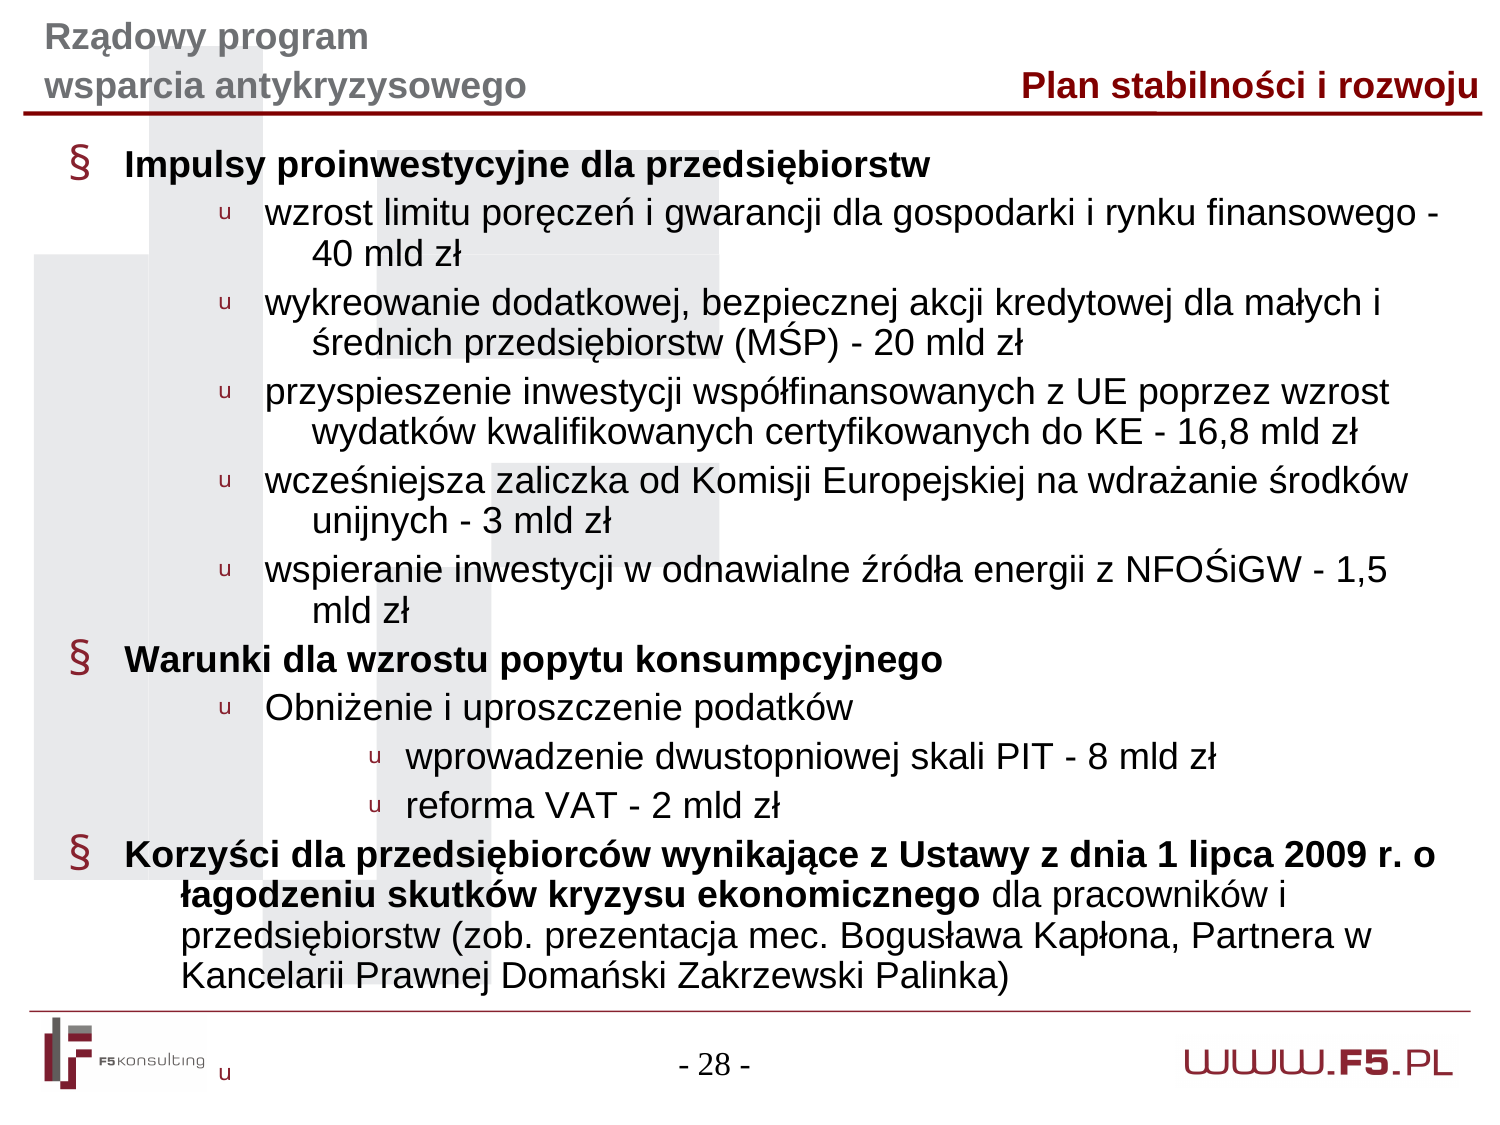

Rządowy program
wsparcia antykryzysowego Plan stabilności i rozwoju
# Impulsy proinwestycyjne dla przedsiębiorstw
wzrost limitu poręczeń i gwarancji dla gospodarki i rynku finansowego - 40 mld zł
wykreowanie dodatkowej, bezpiecznej akcji kredytowej dla małych i średnich przedsiębiorstw (MŚP) - 20 mld zł
przyspieszenie inwestycji współfinansowanych z UE poprzez wzrost wydatków kwalifikowanych certyfikowanych do KE - 16,8 mld zł
wcześniejsza zaliczka od Komisji Europejskiej na wdrażanie środków unijnych - 3 mld zł
wspieranie inwestycji w odnawialne źródła energii z NFOŚiGW - 1,5 mld zł
Warunki dla wzrostu popytu konsumpcyjnego
Obniżenie i uproszczenie podatków
wprowadzenie dwustopniowej skali PIT - 8 mld zł
reforma VAT - 2 mld zł
Korzyści dla przedsiębiorców wynikające z Ustawy z dnia 1 lipca 2009 r. o łagodzeniu skutków kryzysu ekonomicznego dla pracowników i przedsiębiorstw (zob. prezentacja mec. Bogusława Kapłona, Partnera w Kancelarii Prawnej Domański Zakrzewski Palinka)